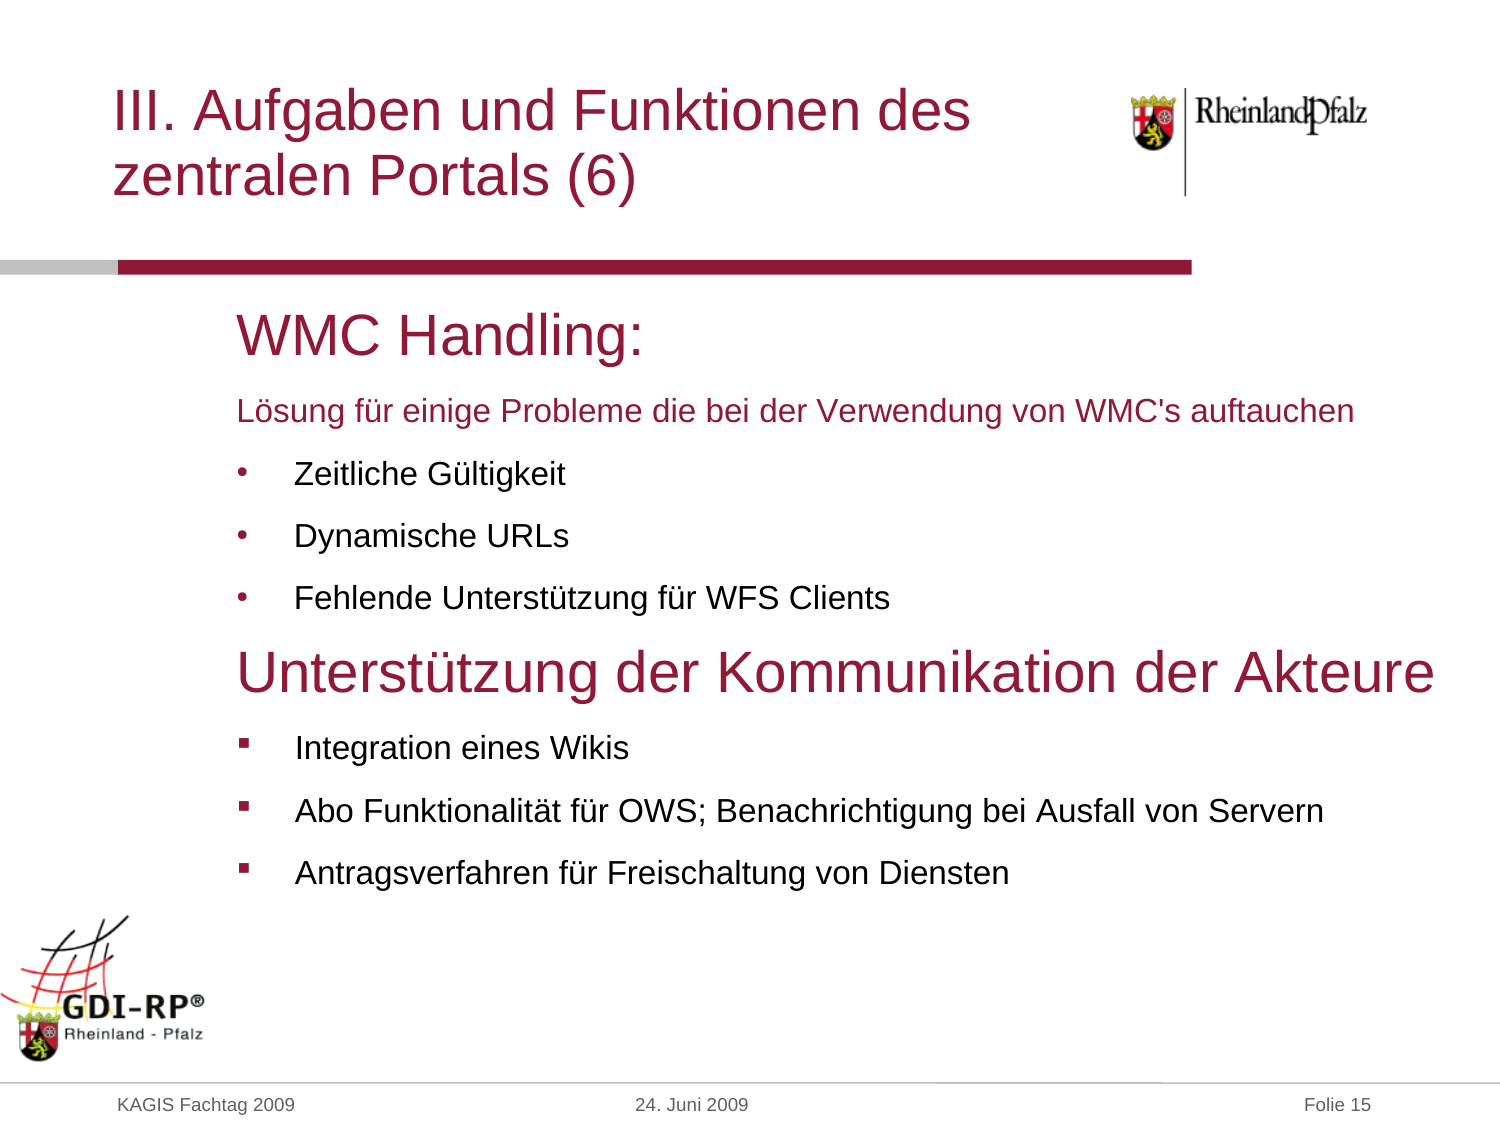

# III. Aufgaben und Funktionen des zentralen Portals (6)
WMC Handling:
Lösung für einige Probleme die bei der Verwendung von WMC's auftauchen
Zeitliche Gültigkeit
Dynamische URLs
Fehlende Unterstützung für WFS Clients
Unterstützung der Kommunikation der Akteure
Integration eines Wikis
Abo Funktionalität für OWS; Benachrichtigung bei Ausfall von Servern
Antragsverfahren für Freischaltung von Diensten